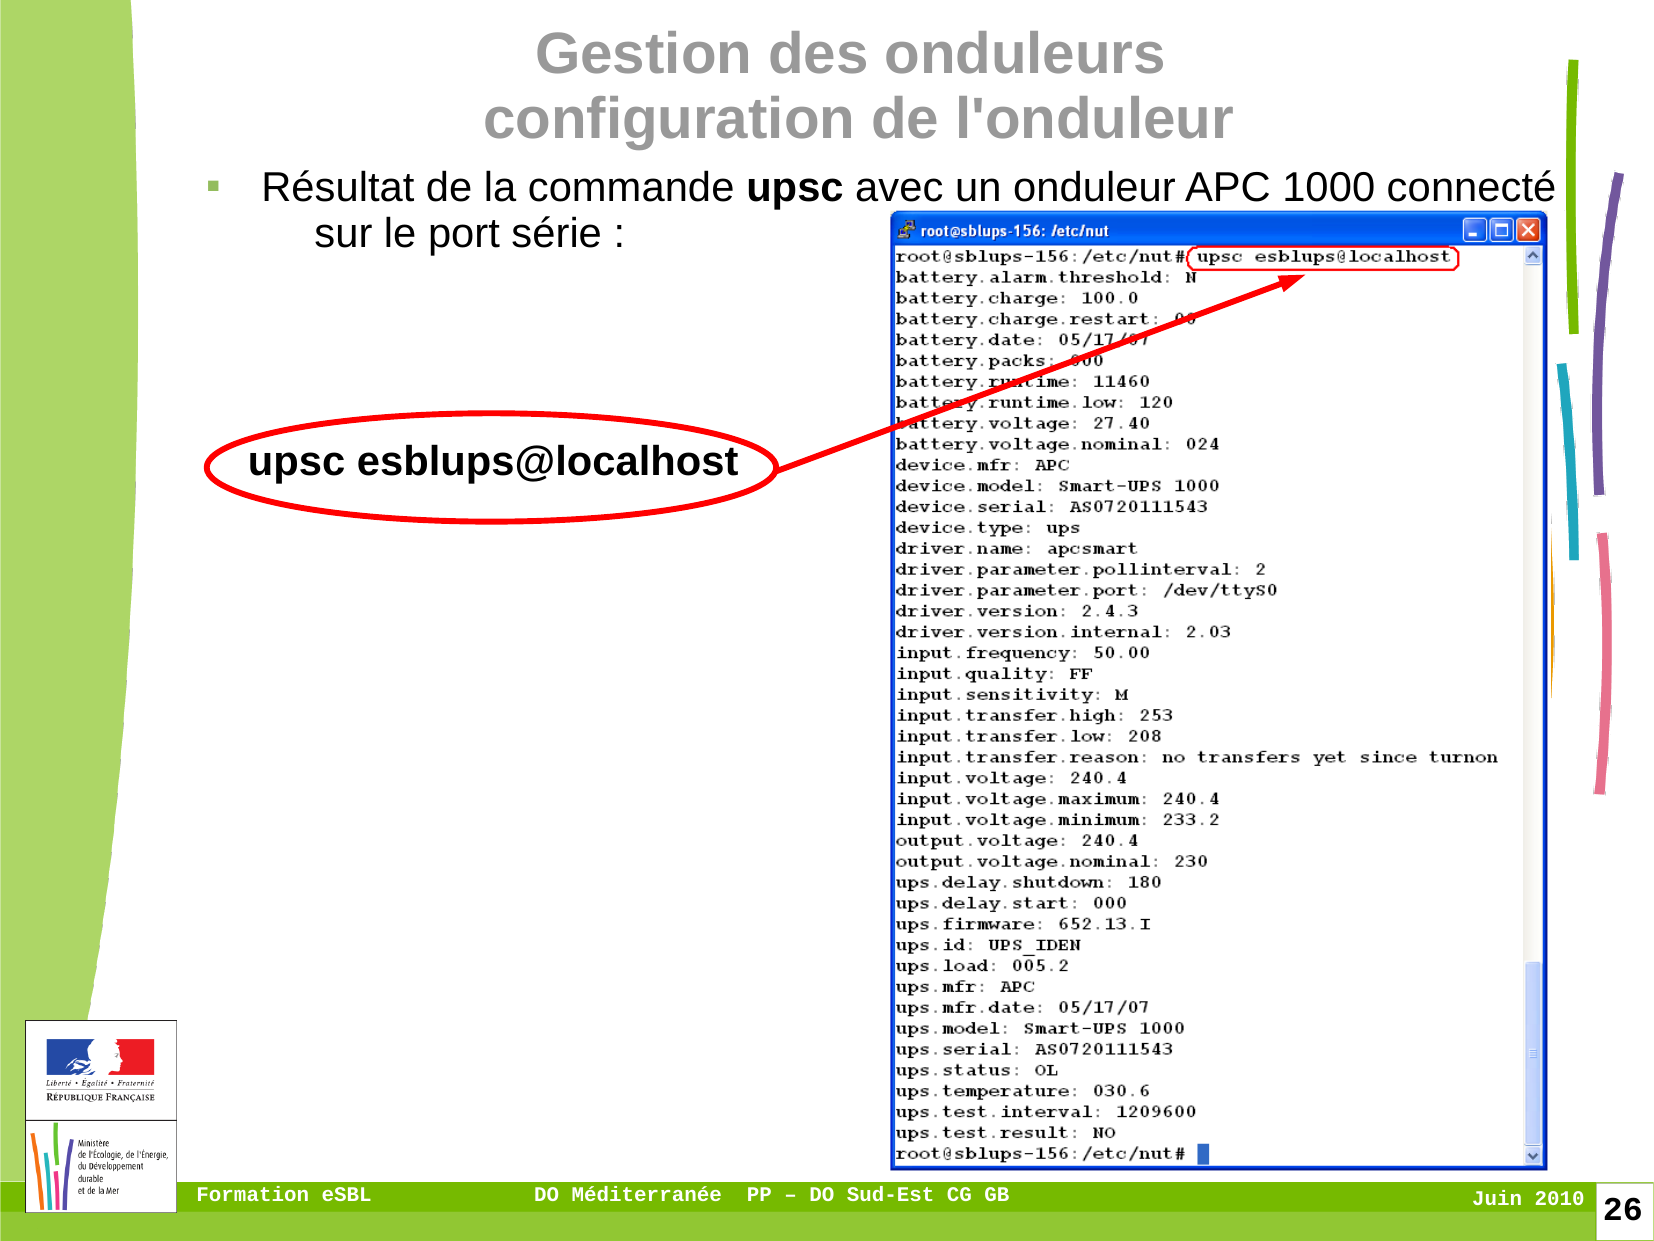

# Gestion des onduleurs configuration de l'onduleur
Résultat de la commande upsc avec un onduleur APC 1000 connecté sur le port série :
 upsc esblups@localhost
26